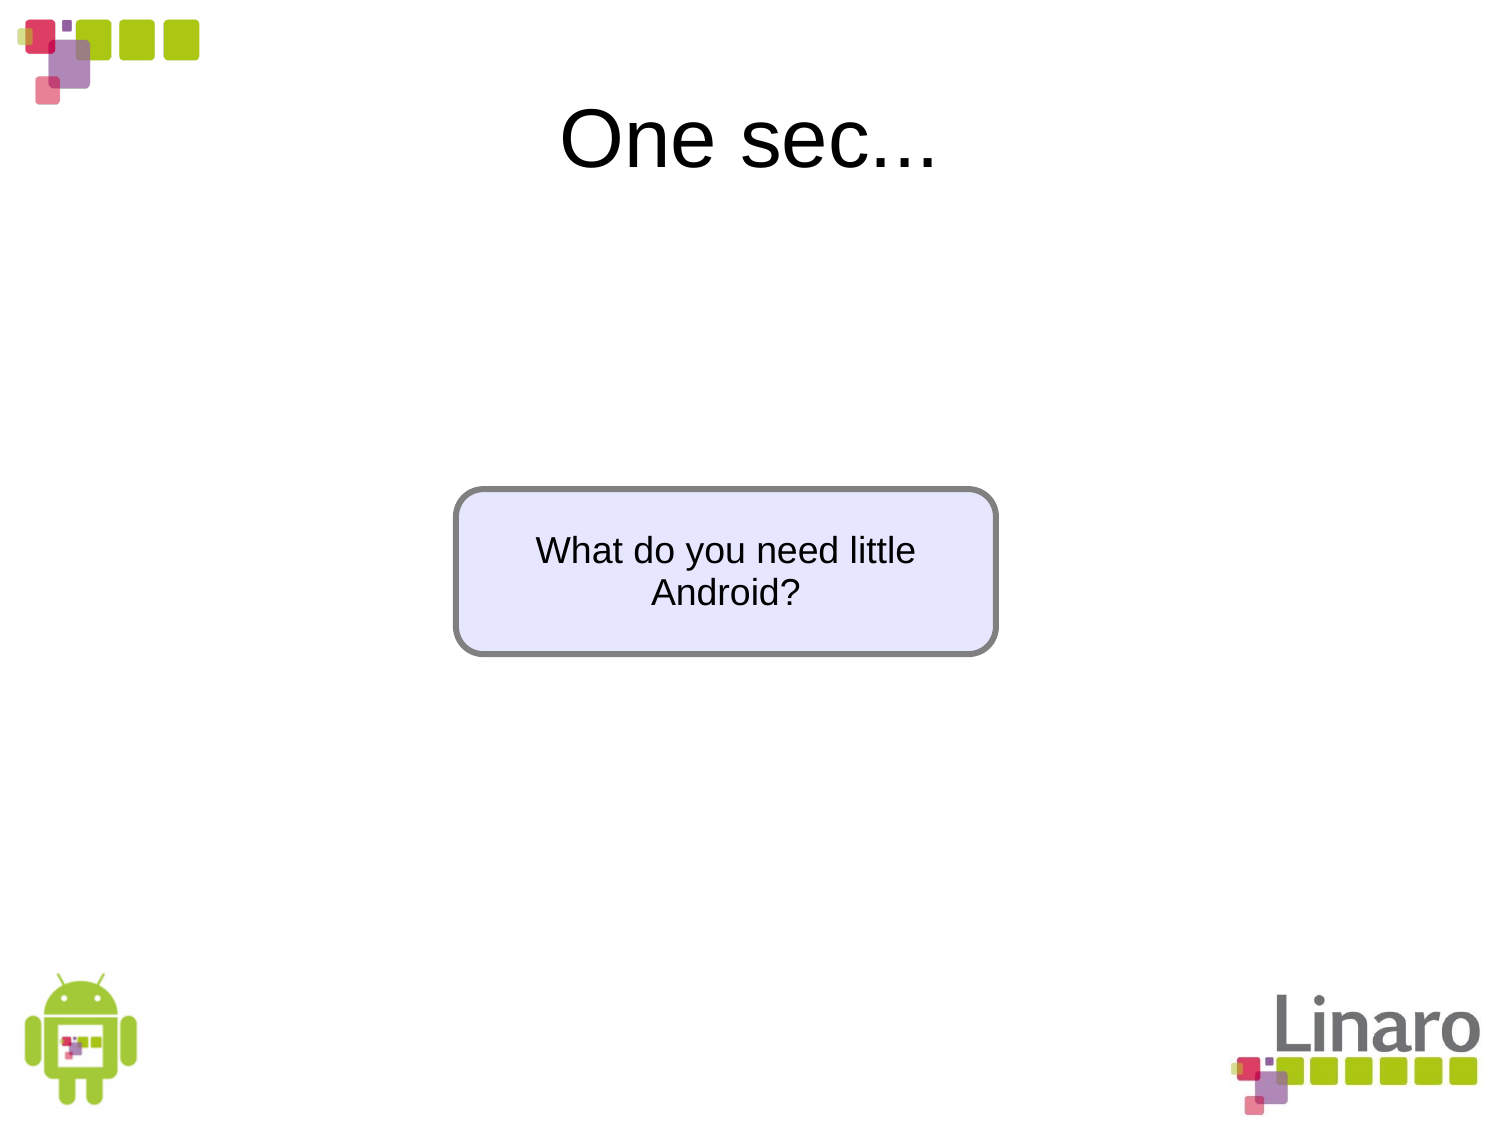

# One sec...
What do you need little Android?